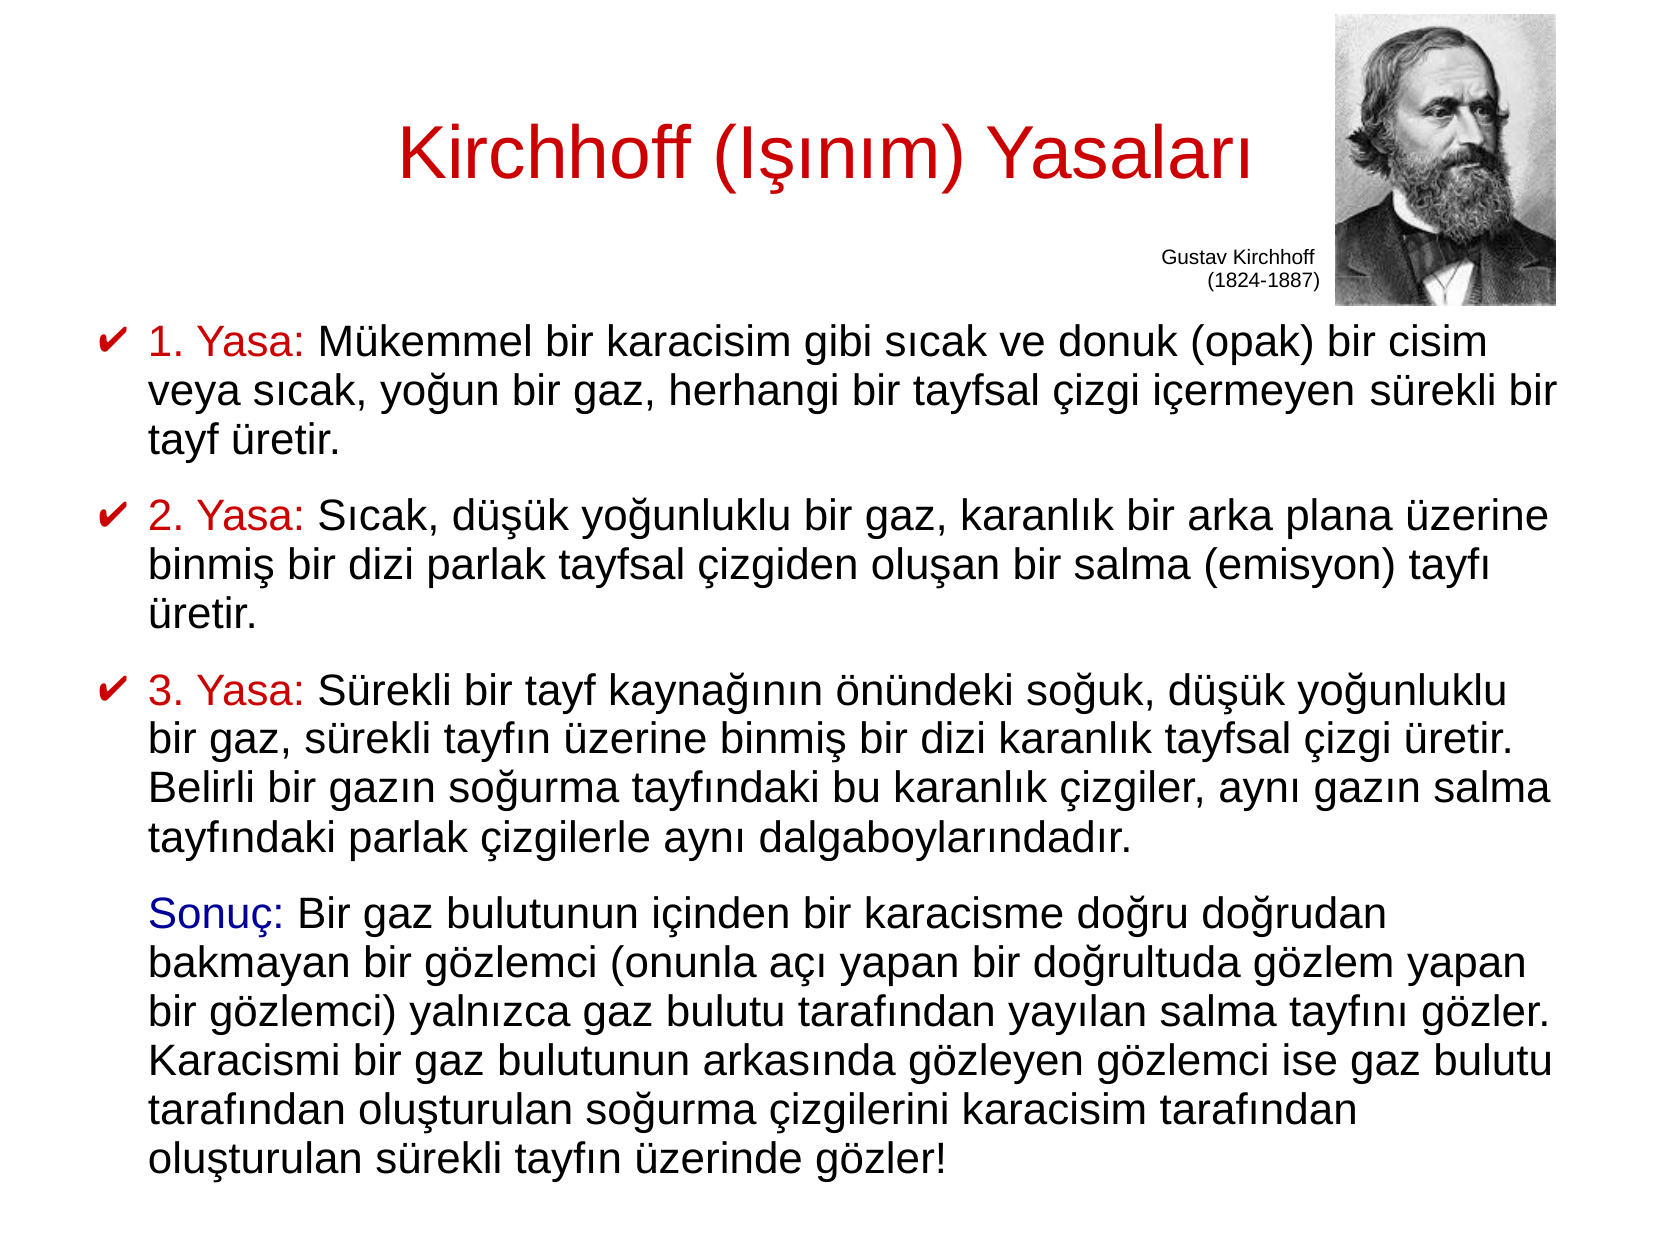

# Kirchhoff (Işınım) Yasaları
Gustav Kirchhoff
(1824-1887)
1. Yasa: Mükemmel bir karacisim gibi sıcak ve donuk (opak) bir cisim veya sıcak, yoğun bir gaz, herhangi bir tayfsal çizgi içermeyen sürekli bir tayf üretir.
2. Yasa: Sıcak, düşük yoğunluklu bir gaz, karanlık bir arka plana üzerine binmiş bir dizi parlak tayfsal çizgiden oluşan bir salma (emisyon) tayfı üretir.
3. Yasa: Sürekli bir tayf kaynağının önündeki soğuk, düşük yoğunluklu bir gaz, sürekli tayfın üzerine binmiş bir dizi karanlık tayfsal çizgi üretir. Belirli bir gazın soğurma tayfındaki bu karanlık çizgiler, aynı gazın salma tayfındaki parlak çizgilerle aynı dalgaboylarındadır.
Sonuç: Bir gaz bulutunun içinden bir karacisme doğru doğrudan bakmayan bir gözlemci (onunla açı yapan bir doğrultuda gözlem yapan bir gözlemci) yalnızca gaz bulutu tarafından yayılan salma tayfını gözler. Karacismi bir gaz bulutunun arkasında gözleyen gözlemci ise gaz bulutu tarafından oluşturulan soğurma çizgilerini karacisim tarafından oluşturulan sürekli tayfın üzerinde gözler!